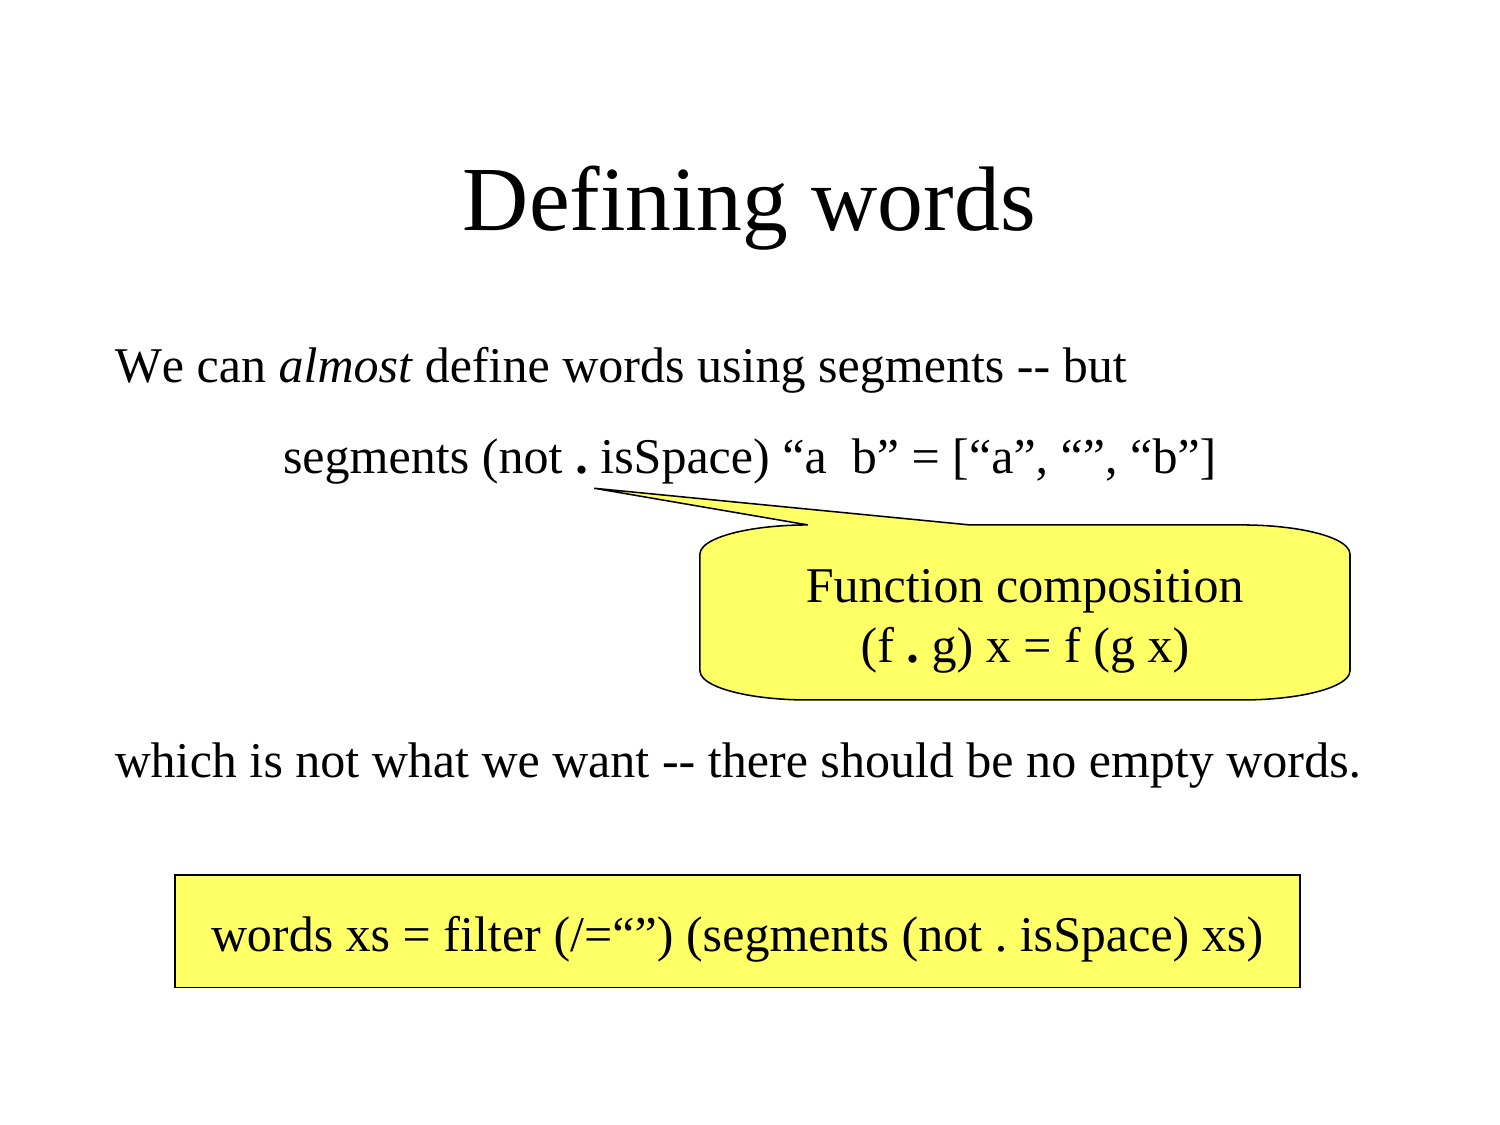

# Defining words
We can almost define words using segments -- but
segments (not . isSpace) “a b” = [“a”, “”, “b”]
which is not what we want -- there should be no empty words.
Function composition
(f . g) x = f (g x)
words xs = filter (/=“”) (segments (not . isSpace) xs)